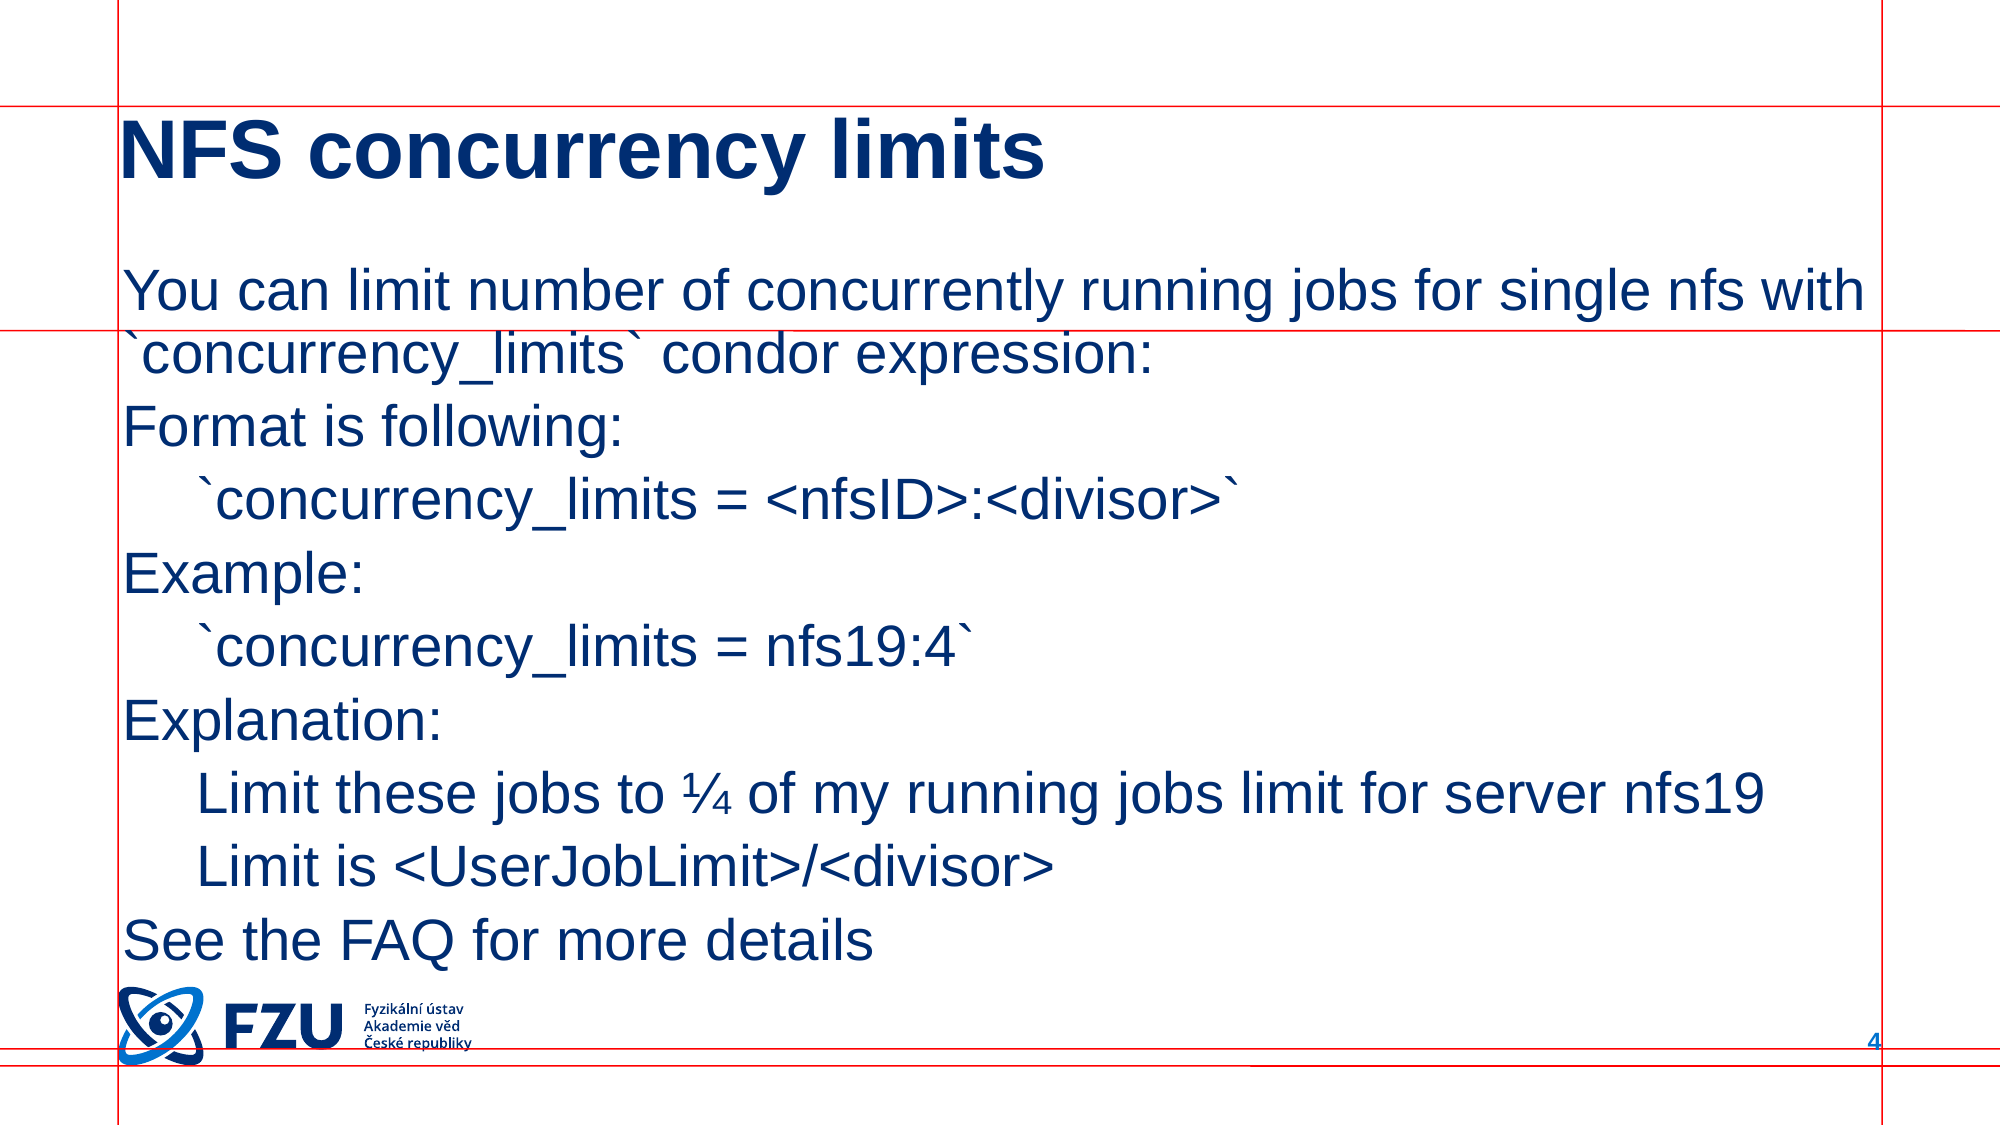

NFS concurrency limits
You can limit number of concurrently running jobs for single nfs with `concurrency_limits` condor expression:
Format is following:
	`concurrency_limits = <nfsID>:<divisor>`
Example:
	`concurrency_limits = nfs19:4`
Explanation:
	Limit these jobs to ¼ of my running jobs limit for server nfs19
	Limit is <UserJobLimit>/<divisor>
See the FAQ for more details